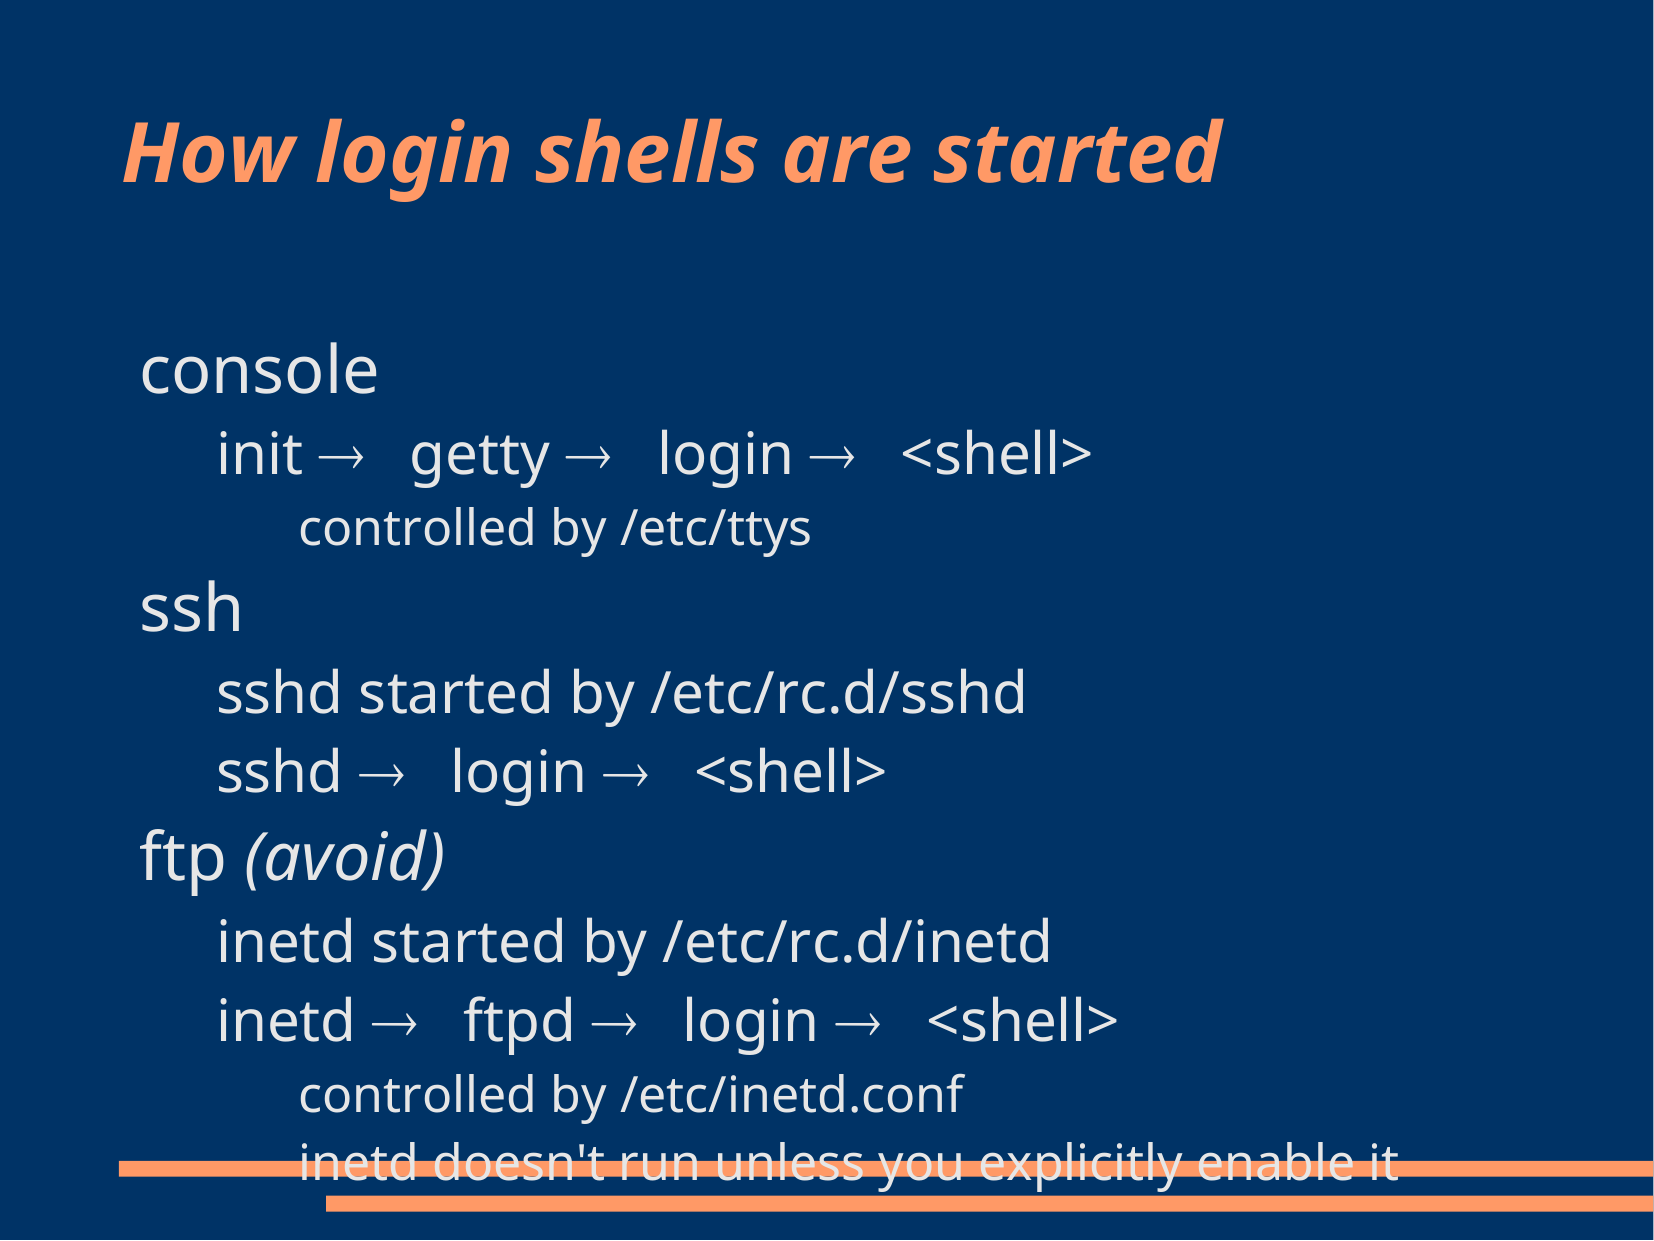

# How login shells are started
console
init ® getty ® login ® <shell>
controlled by /etc/ttys
ssh
sshd started by /etc/rc.d/sshd
sshd ® login ® <shell>
ftp (avoid)
inetd started by /etc/rc.d/inetd
inetd ® ftpd ® login ® <shell>
controlled by /etc/inetd.conf
inetd doesn't run unless you explicitly enable it